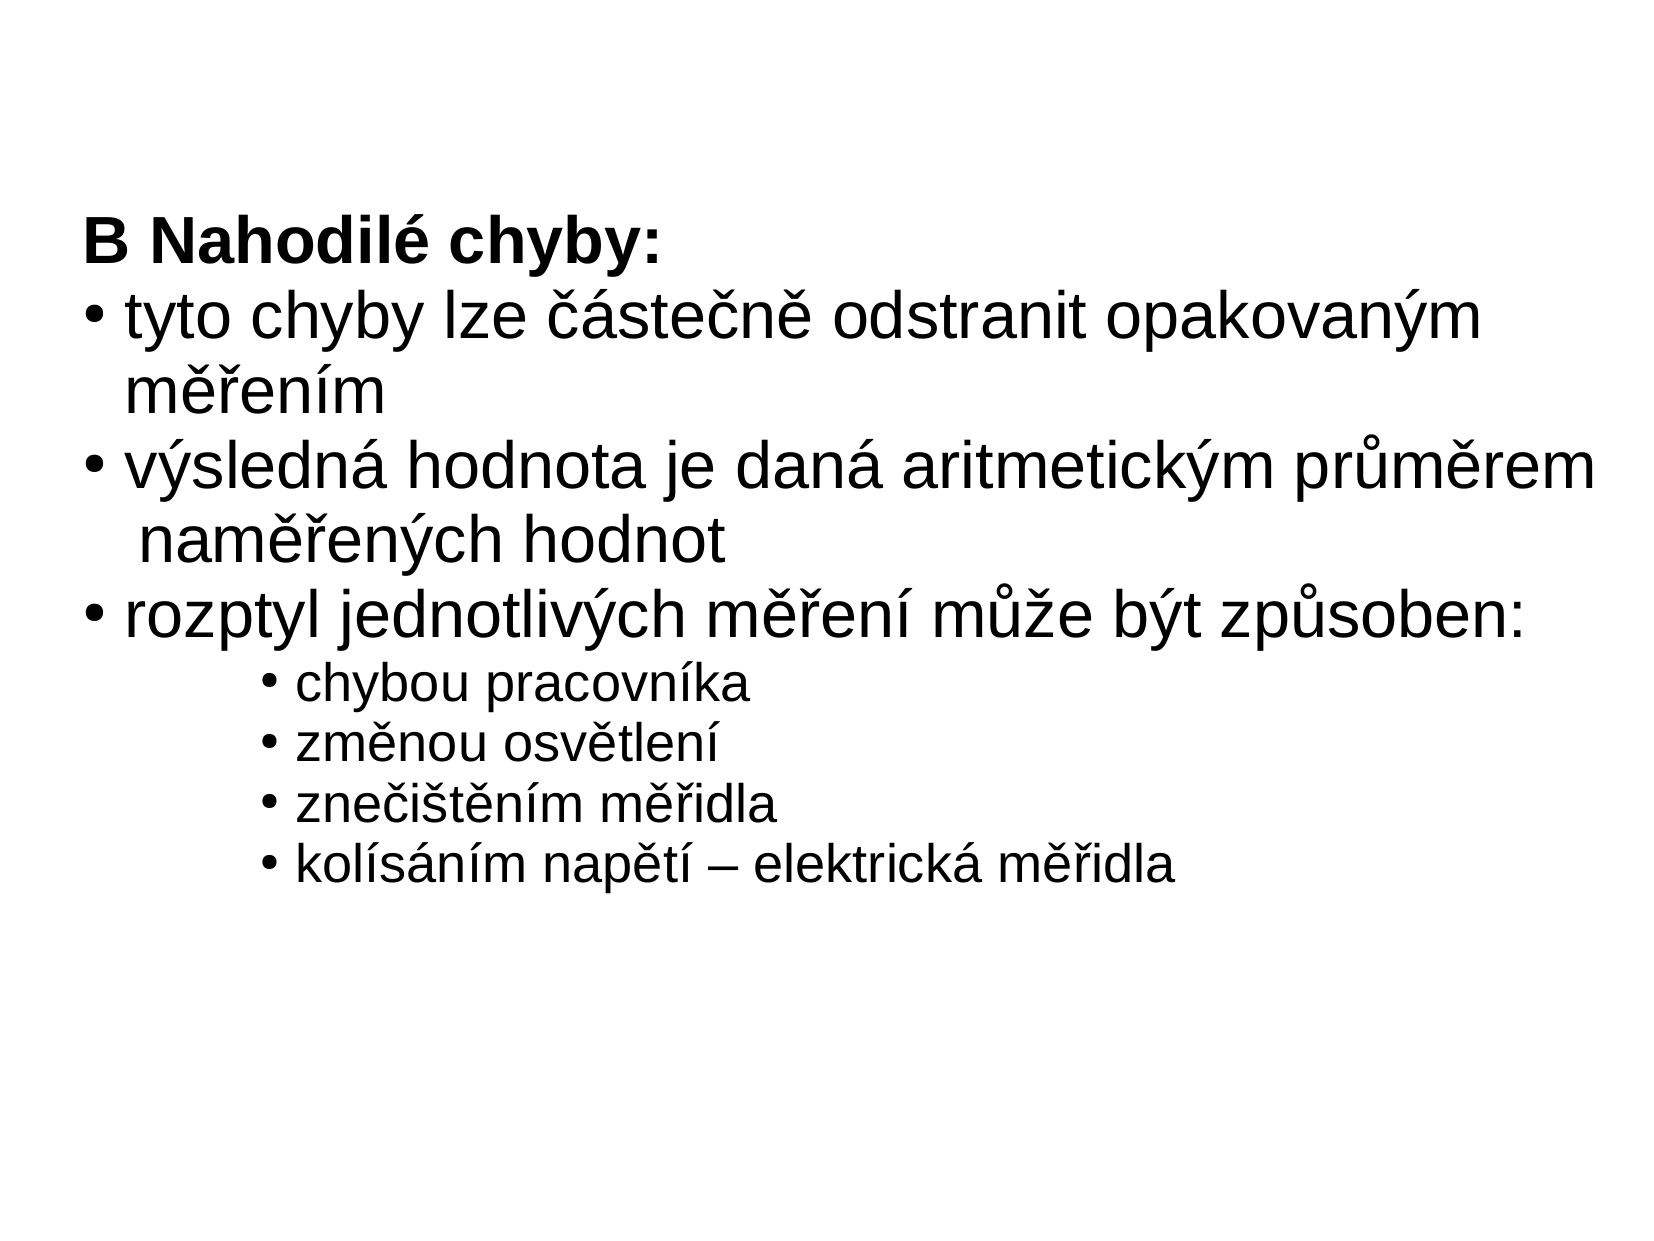

# B Nahodilé chyby:
 tyto chyby lze částečně odstranit opakovaným
 měřením
 výsledná hodnota je daná aritmetickým průměrem naměřených hodnot
 rozptyl jednotlivých měření může být způsoben:
chybou pracovníka
změnou osvětlení
znečištěním měřidla
kolísáním napětí – elektrická měřidla